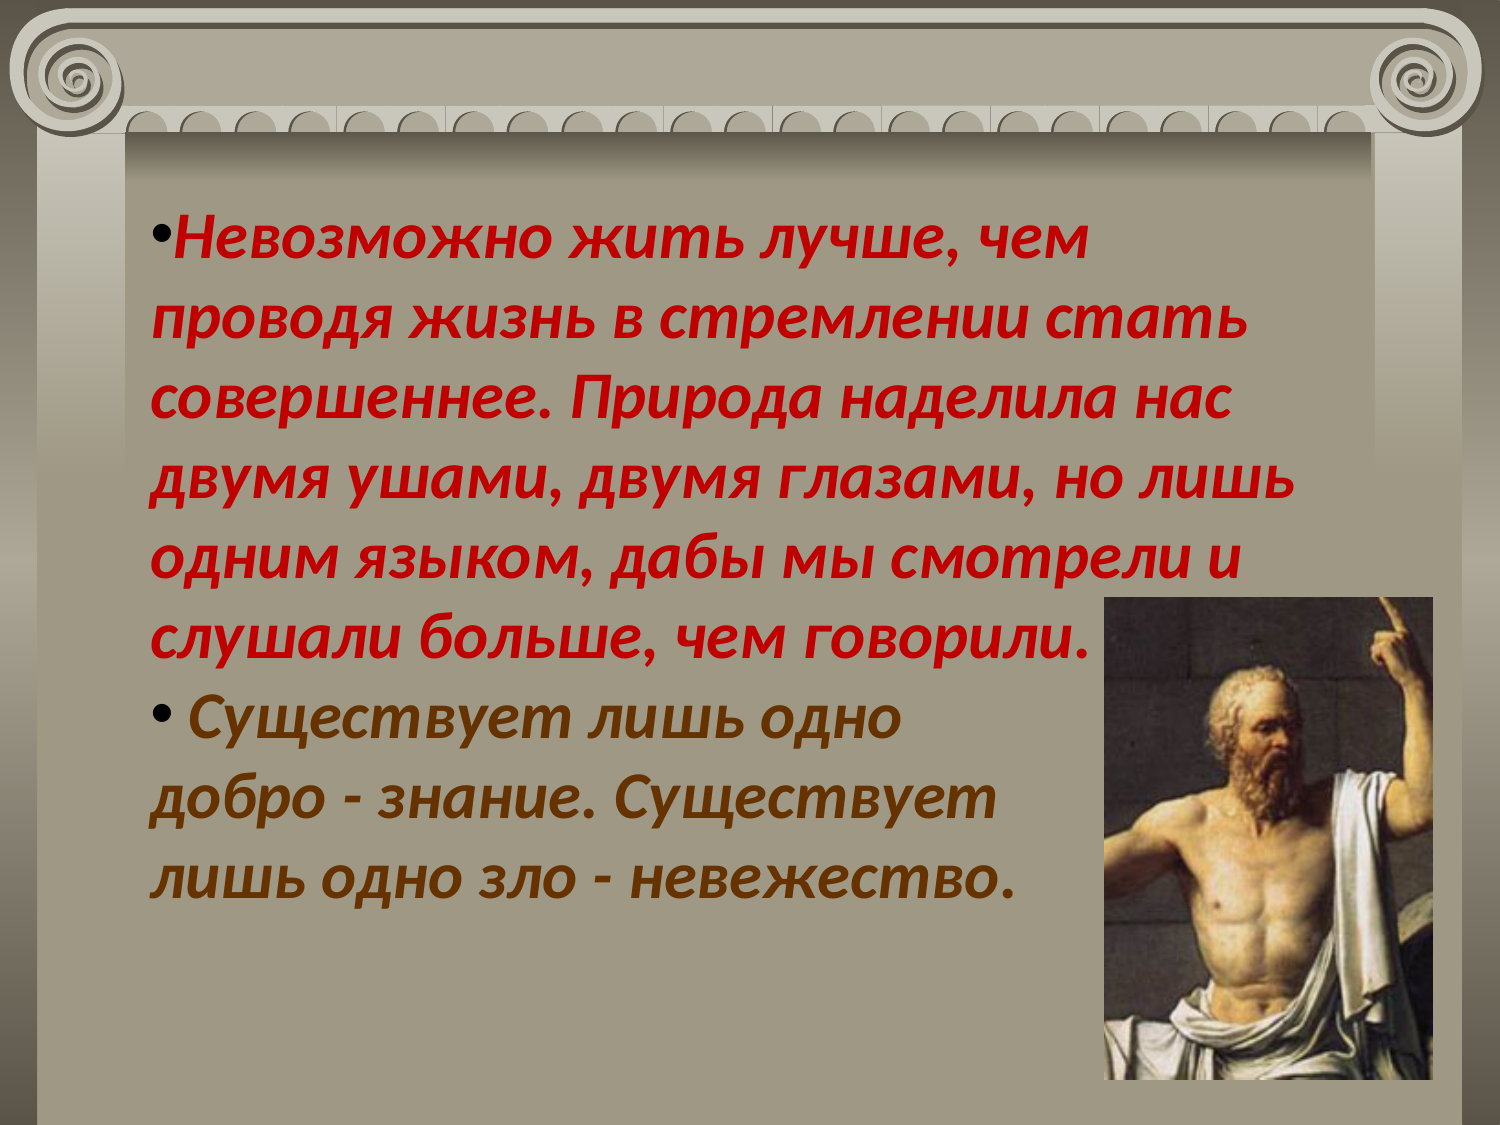

Невозможно жить лучше, чем проводя жизнь в стремлении стать совершеннее. Природа наделила нас двумя ушами, двумя глазами, но лишь одним языком, дабы мы смотрели и слушали больше, чем говорили.
 Существует лишь одно добро - знание. Существует лишь одно зло - невежество.